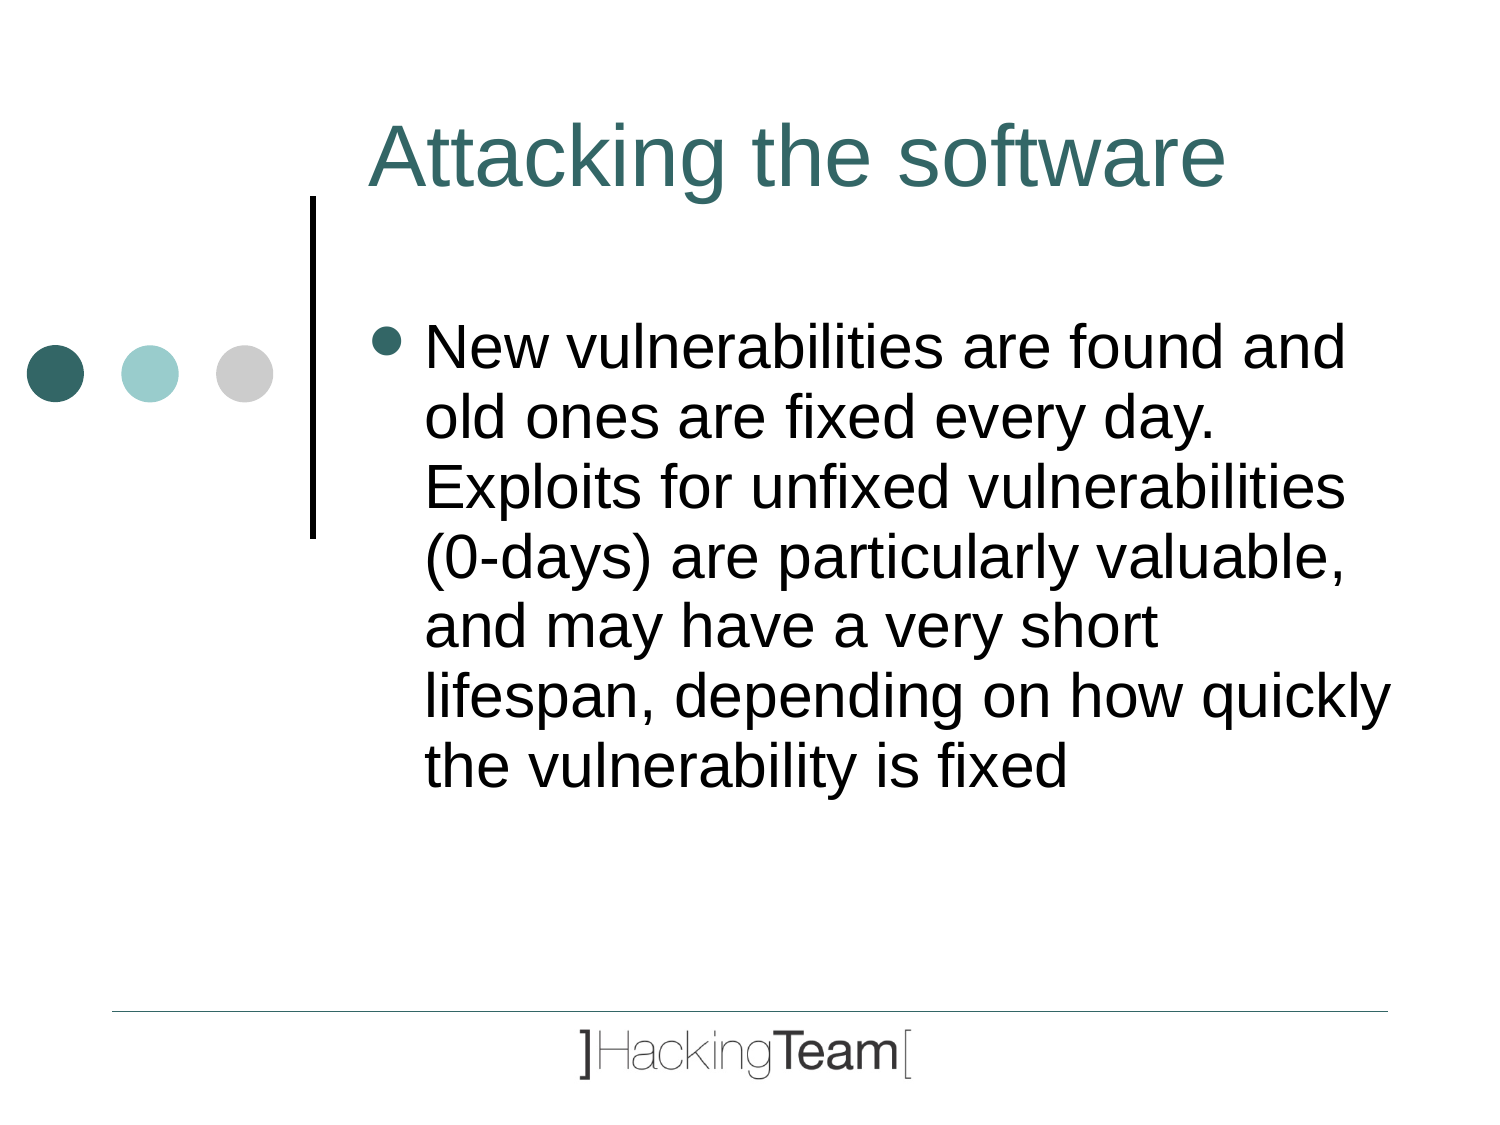

# Attacking the software
New vulnerabilities are found and old ones are fixed every day. Exploits for unfixed vulnerabilities (0-days) are particularly valuable, and may have a very short lifespan, depending on how quickly the vulnerability is fixed